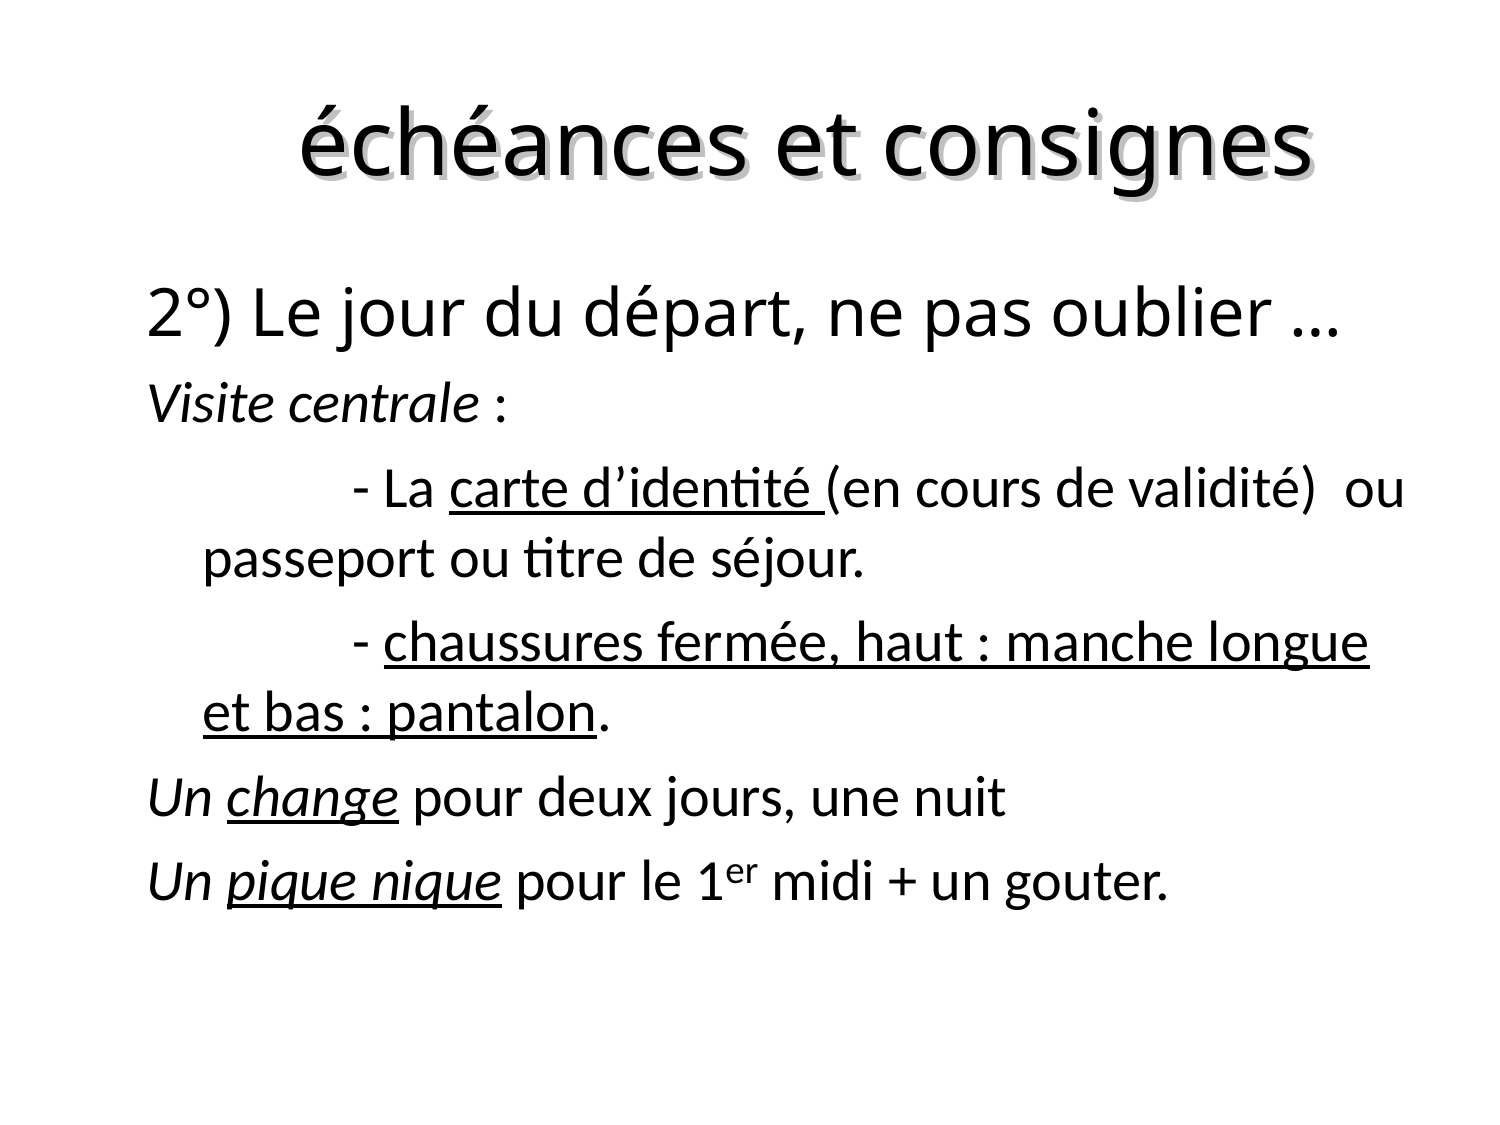

échéances et consignes
# 2°) Le jour du départ, ne pas oublier …
Visite centrale :
		- La carte d’identité (en cours de validité) ou passeport ou titre de séjour.
		- chaussures fermée, haut : manche longue et bas : pantalon.
Un change pour deux jours, une nuit
Un pique nique pour le 1er midi + un gouter.